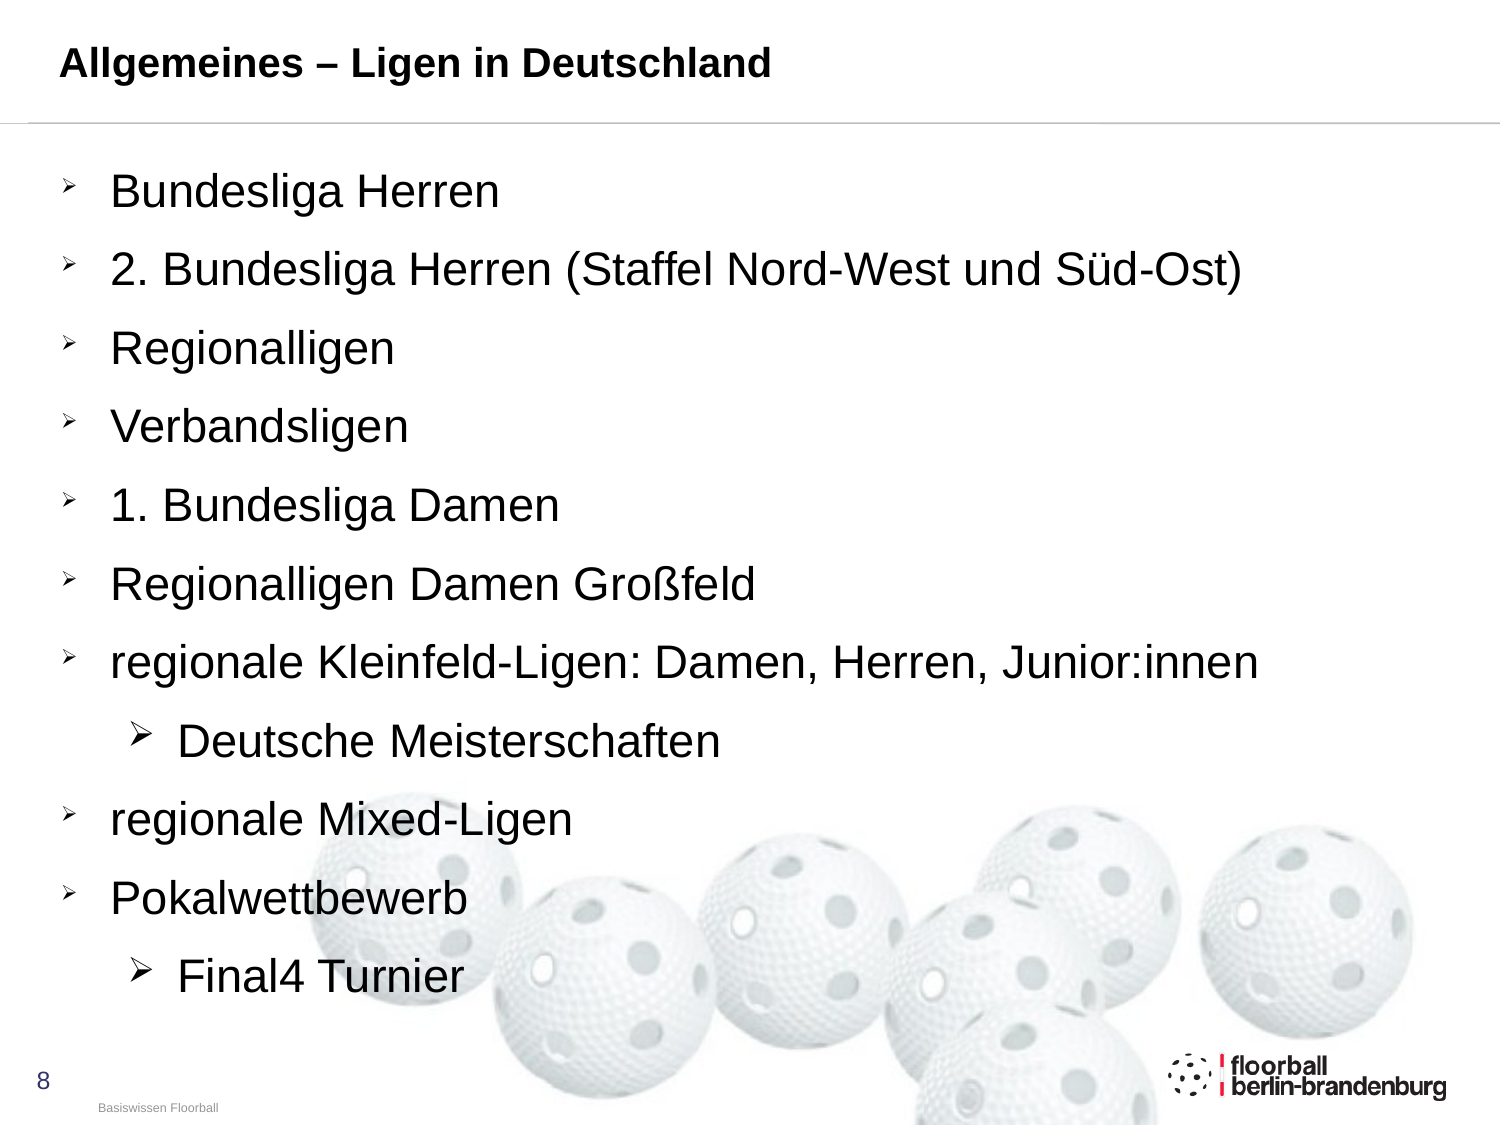

Allgemeines – Ligen in Deutschland
Bundesliga Herren
2. Bundesliga Herren (Staffel Nord-West und Süd-Ost)
Regionalligen
Verbandsligen
1. Bundesliga Damen
Regionalligen Damen Großfeld
regionale Kleinfeld-Ligen: Damen, Herren, Junior:innen
Deutsche Meisterschaften
regionale Mixed-Ligen
Pokalwettbewerb
Final4 Turnier